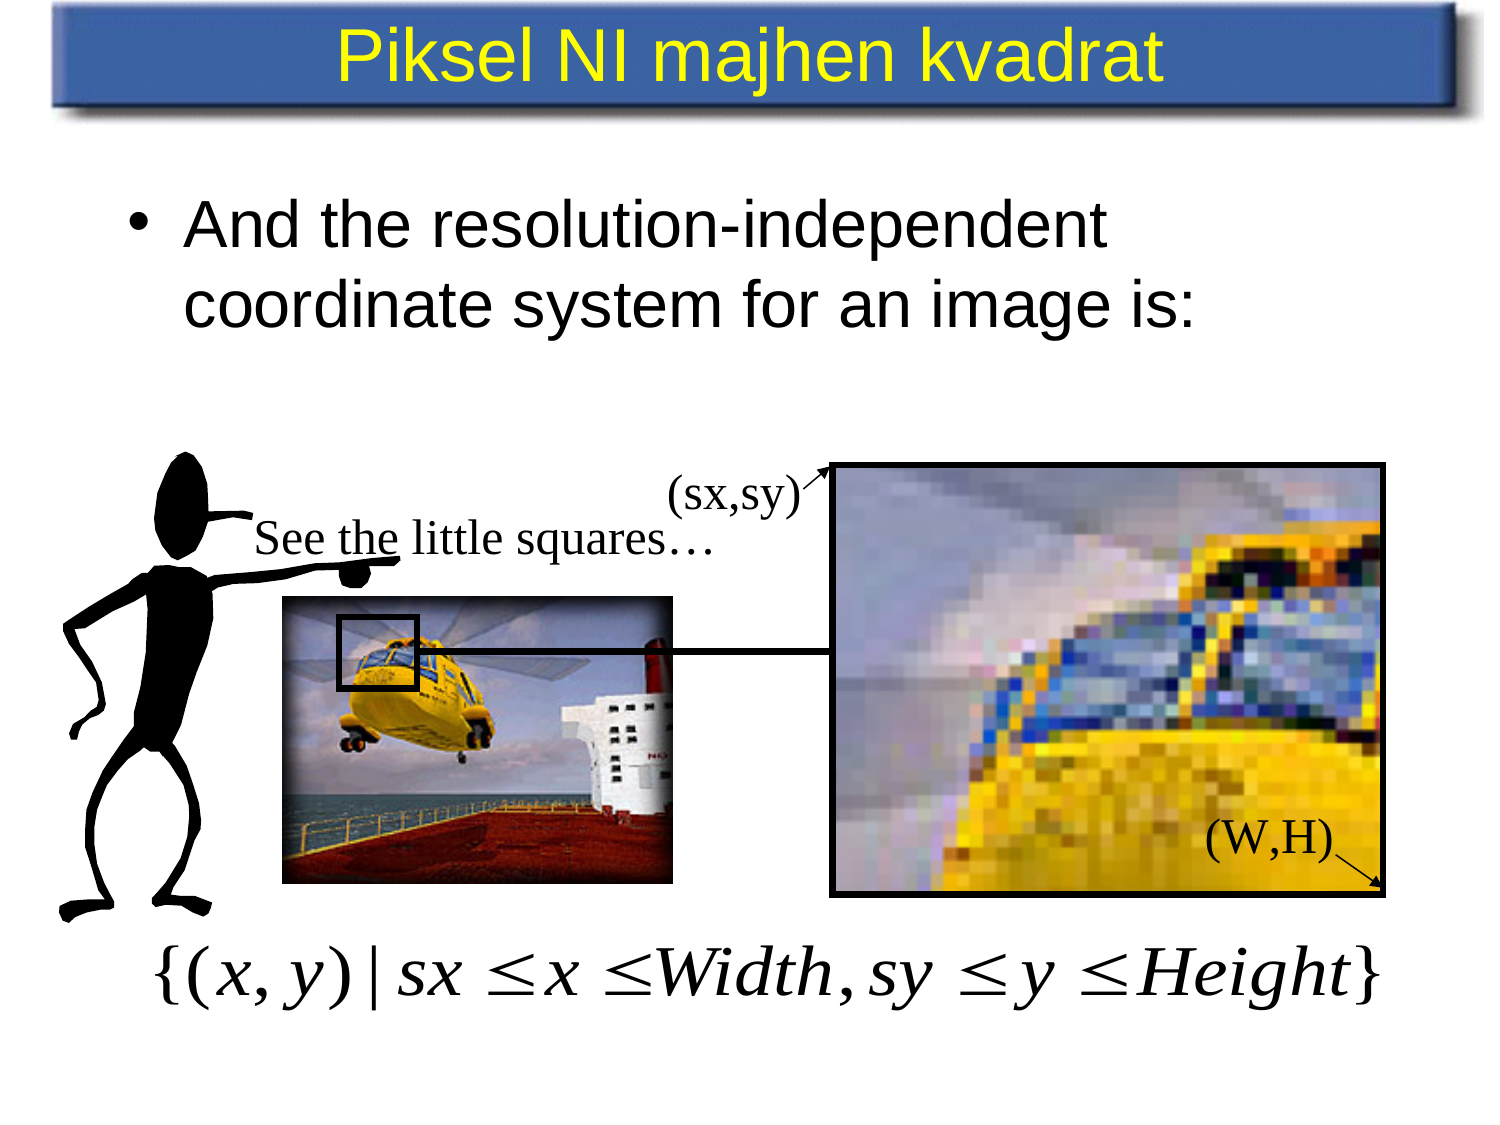

# Piksel NI majhen kvadrat
And the resolution-independent coordinate system for an image is:
See the little squares…
(sx,sy)
(W,H)